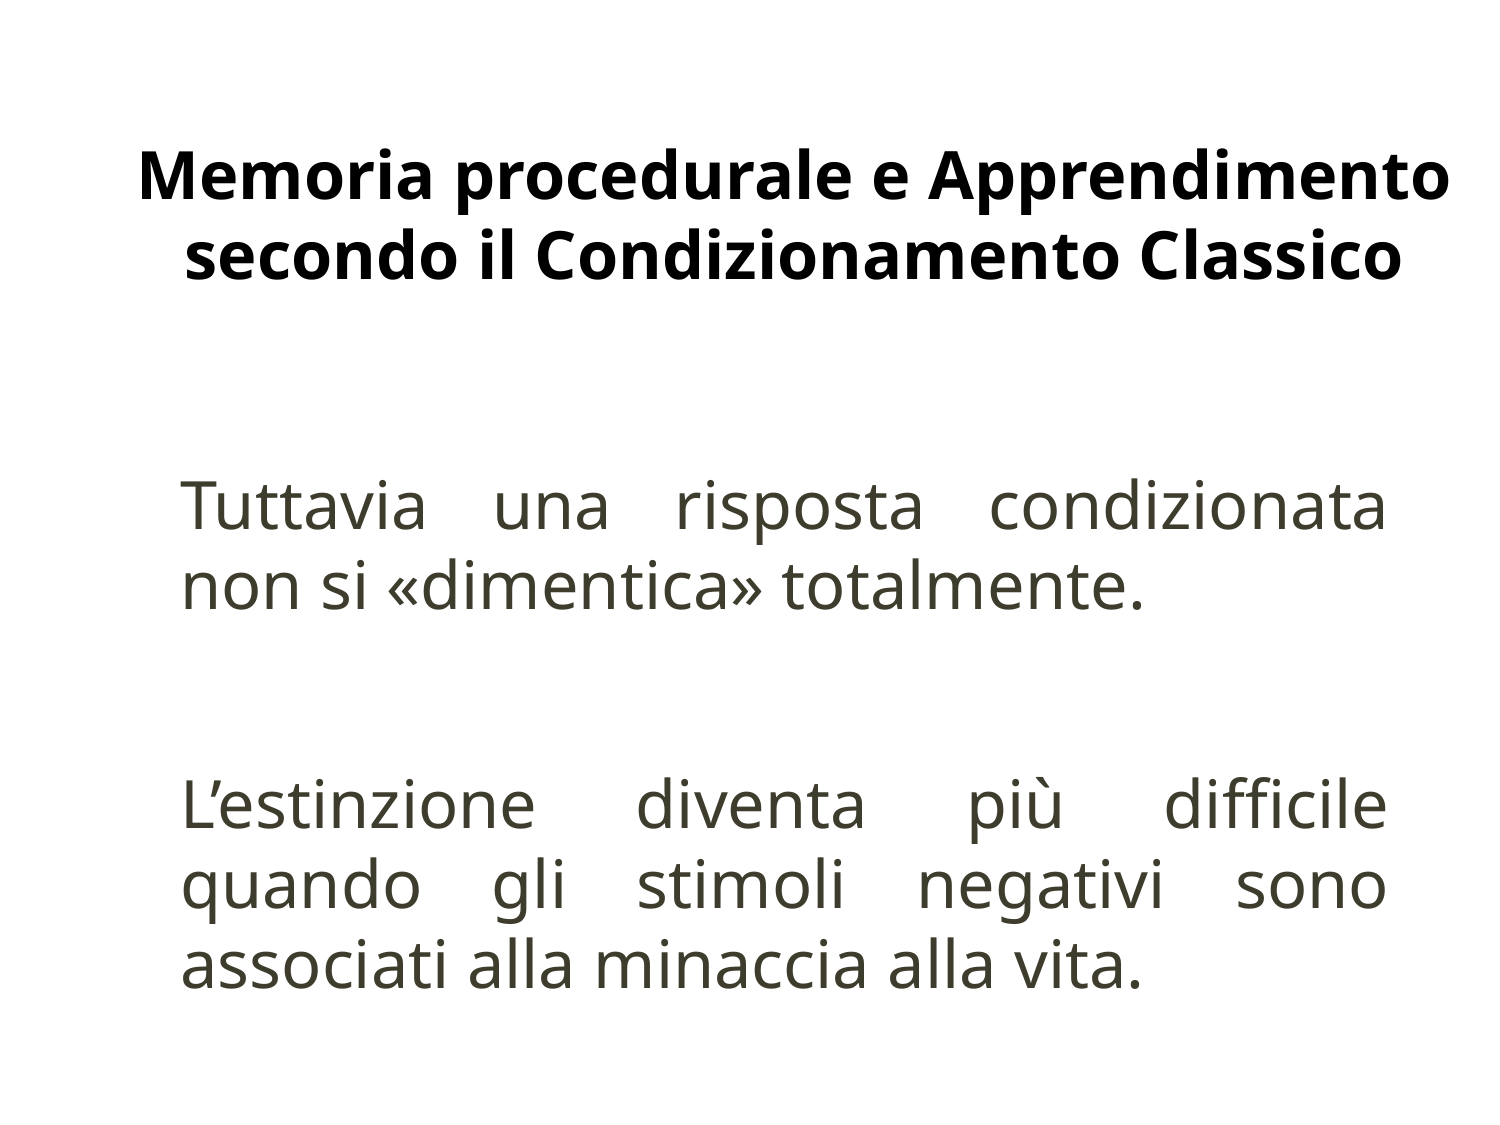

# Memoria procedurale e Apprendimento secondo il Condizionamento Classico
Tuttavia una risposta condizionata non si «dimentica» totalmente.
L’estinzione diventa più difficile quando gli stimoli negativi sono associati alla minaccia alla vita.